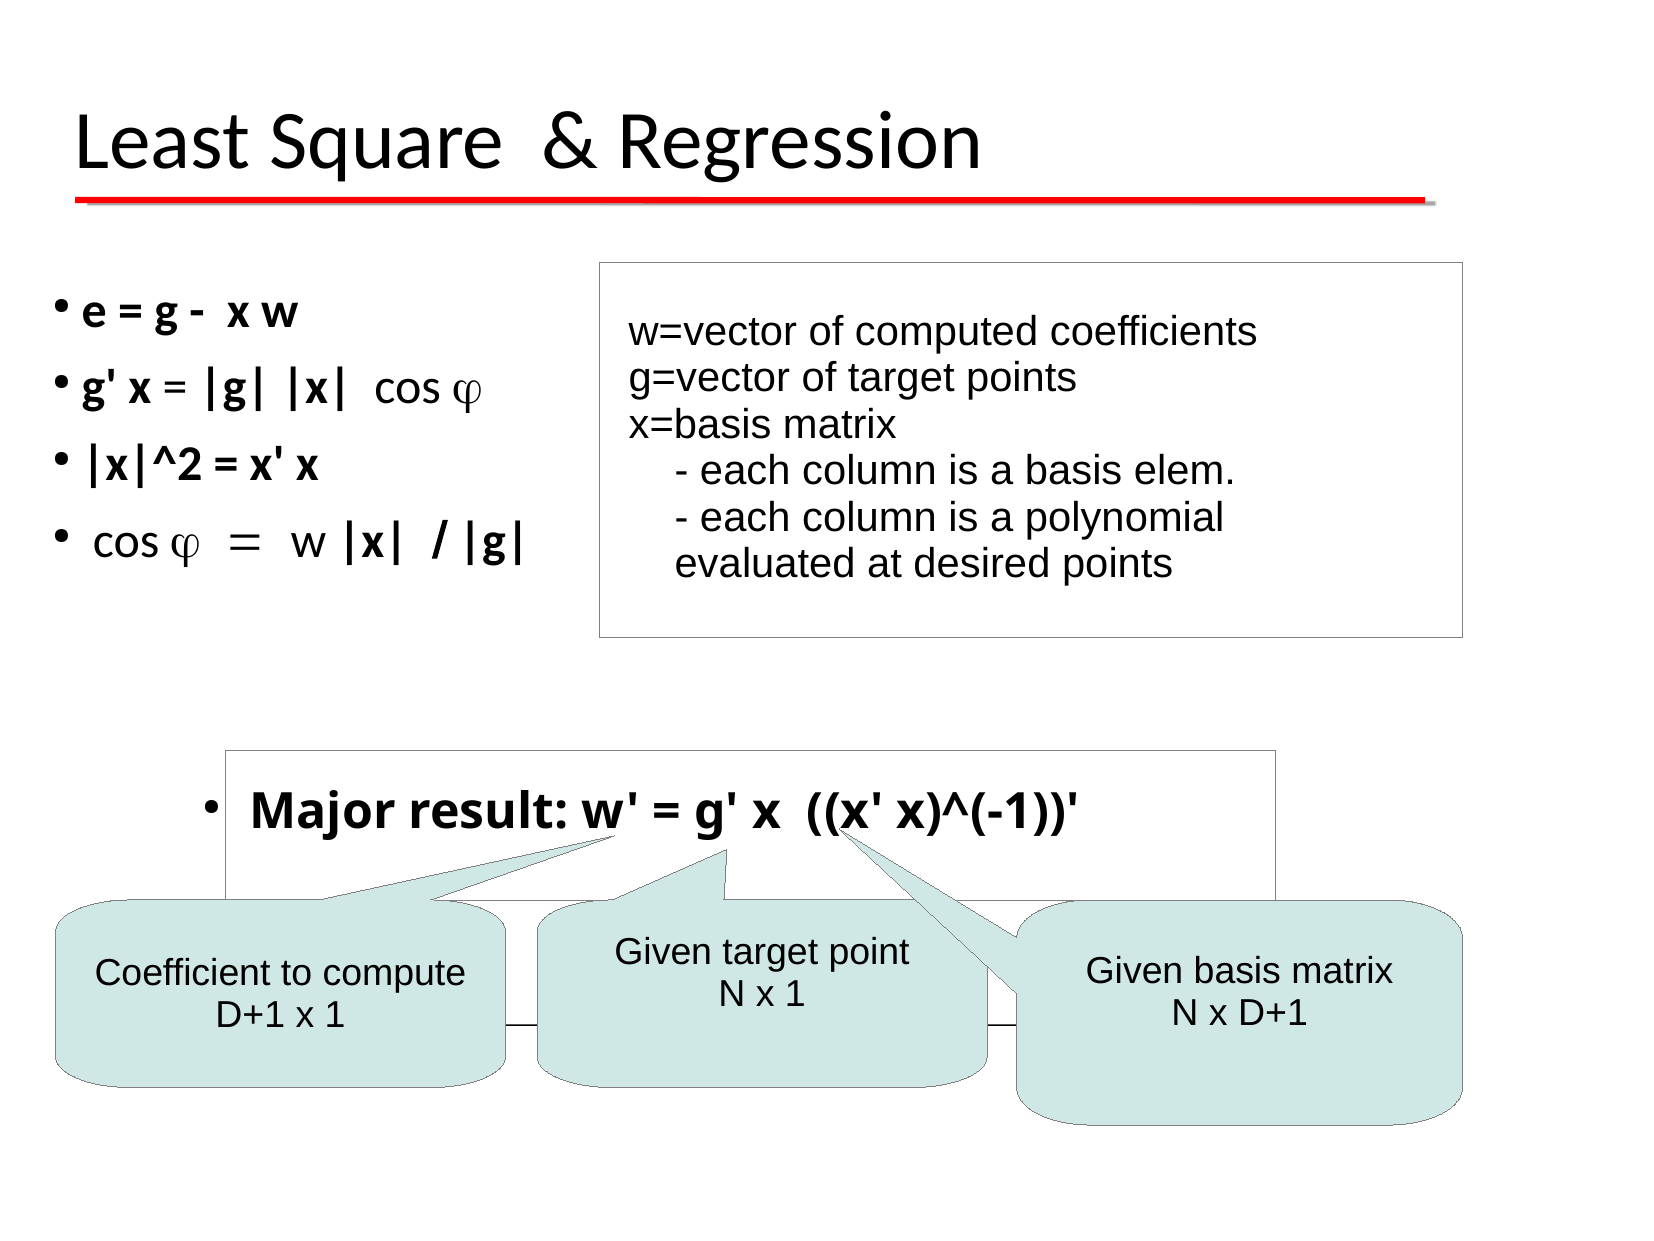

# Least Square & Regression
 e = g - x w
 g' x = |g| |x| cos j
 |x|^2 = x' x
 cos j = w |x| / |g|
Major result: w' = g' x ((x' x)^(-1))'
w=vector of computed coefficients
g=vector of target points
x=basis matrix
 - each column is a basis elem.
 - each column is a polynomial
 evaluated at desired points
Coefficient to compute
D+1 x 1
Given target point
N x 1
Given basis matrix
N x D+1